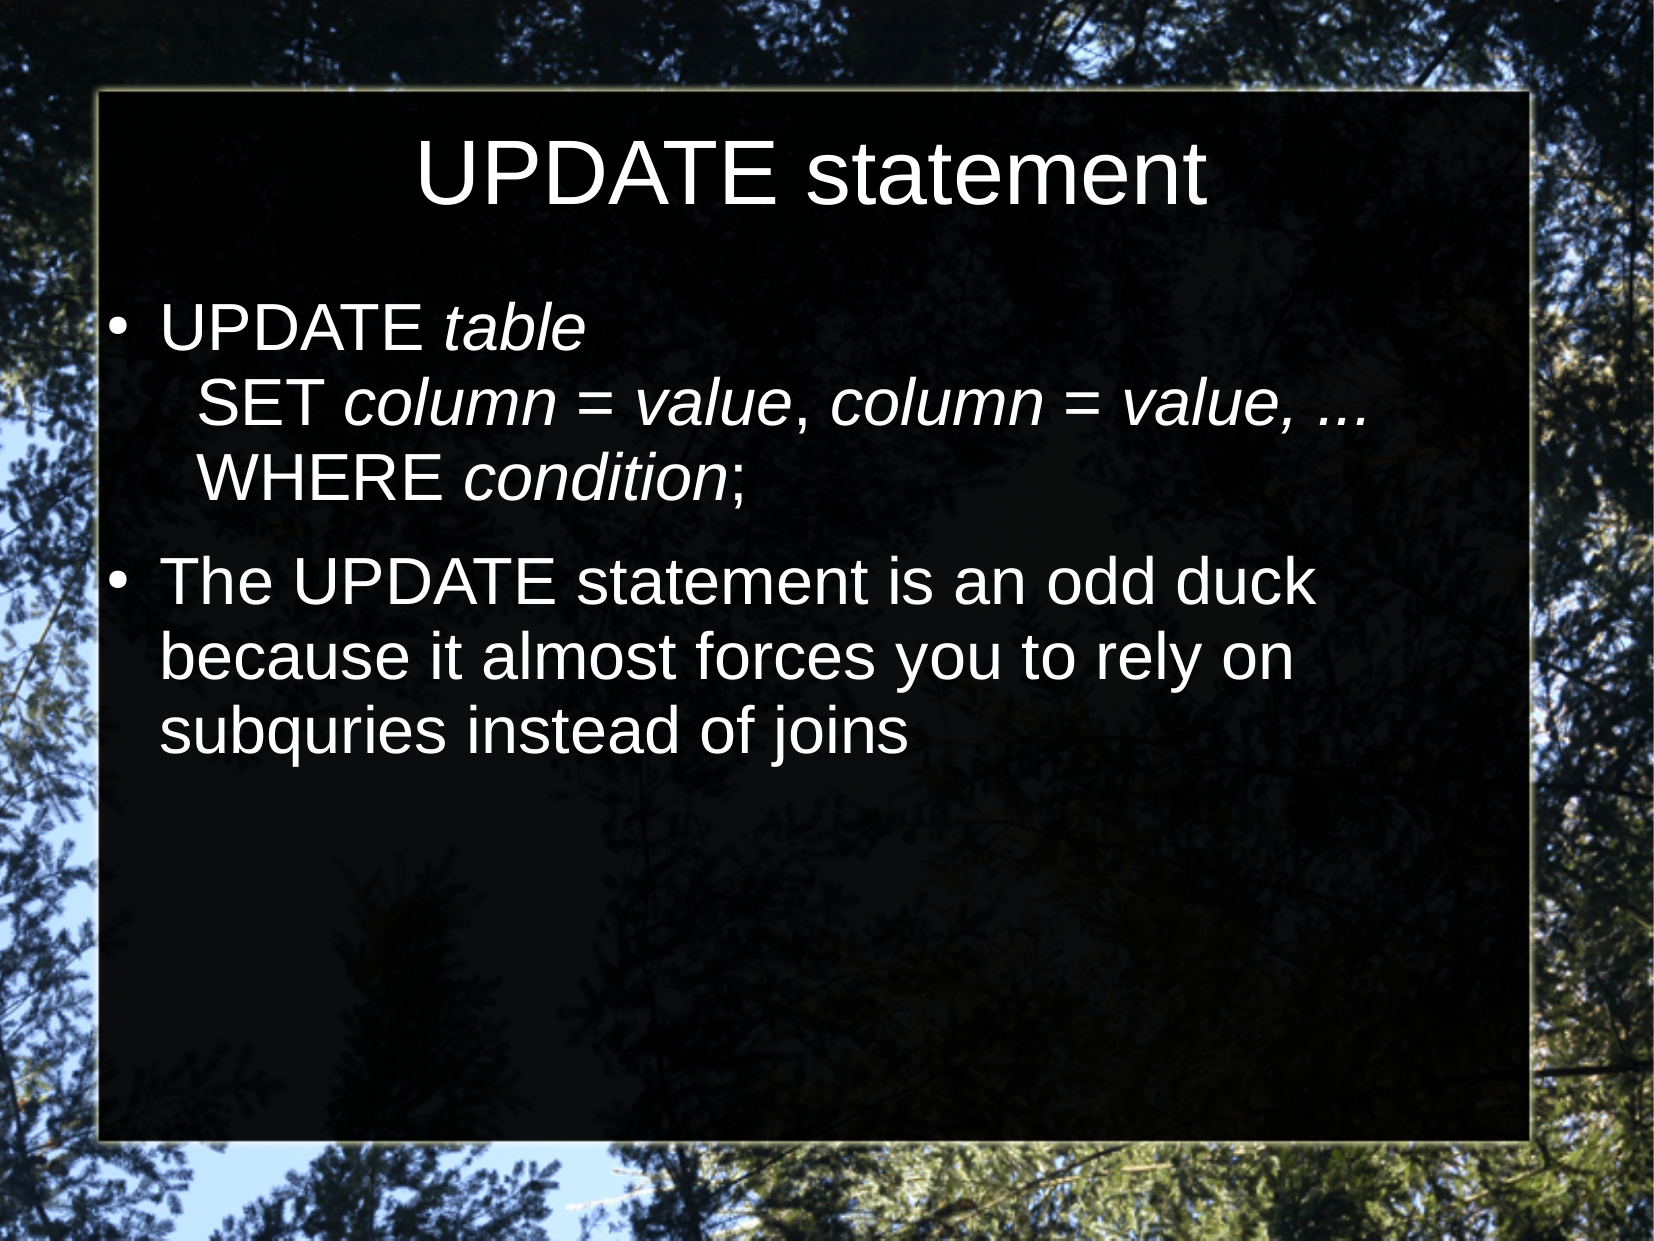

# UPDATE statement
UPDATE table
 SET column = value, column = value, ...
 WHERE condition;
The UPDATE statement is an odd duck because it almost forces you to rely on subquries instead of joins